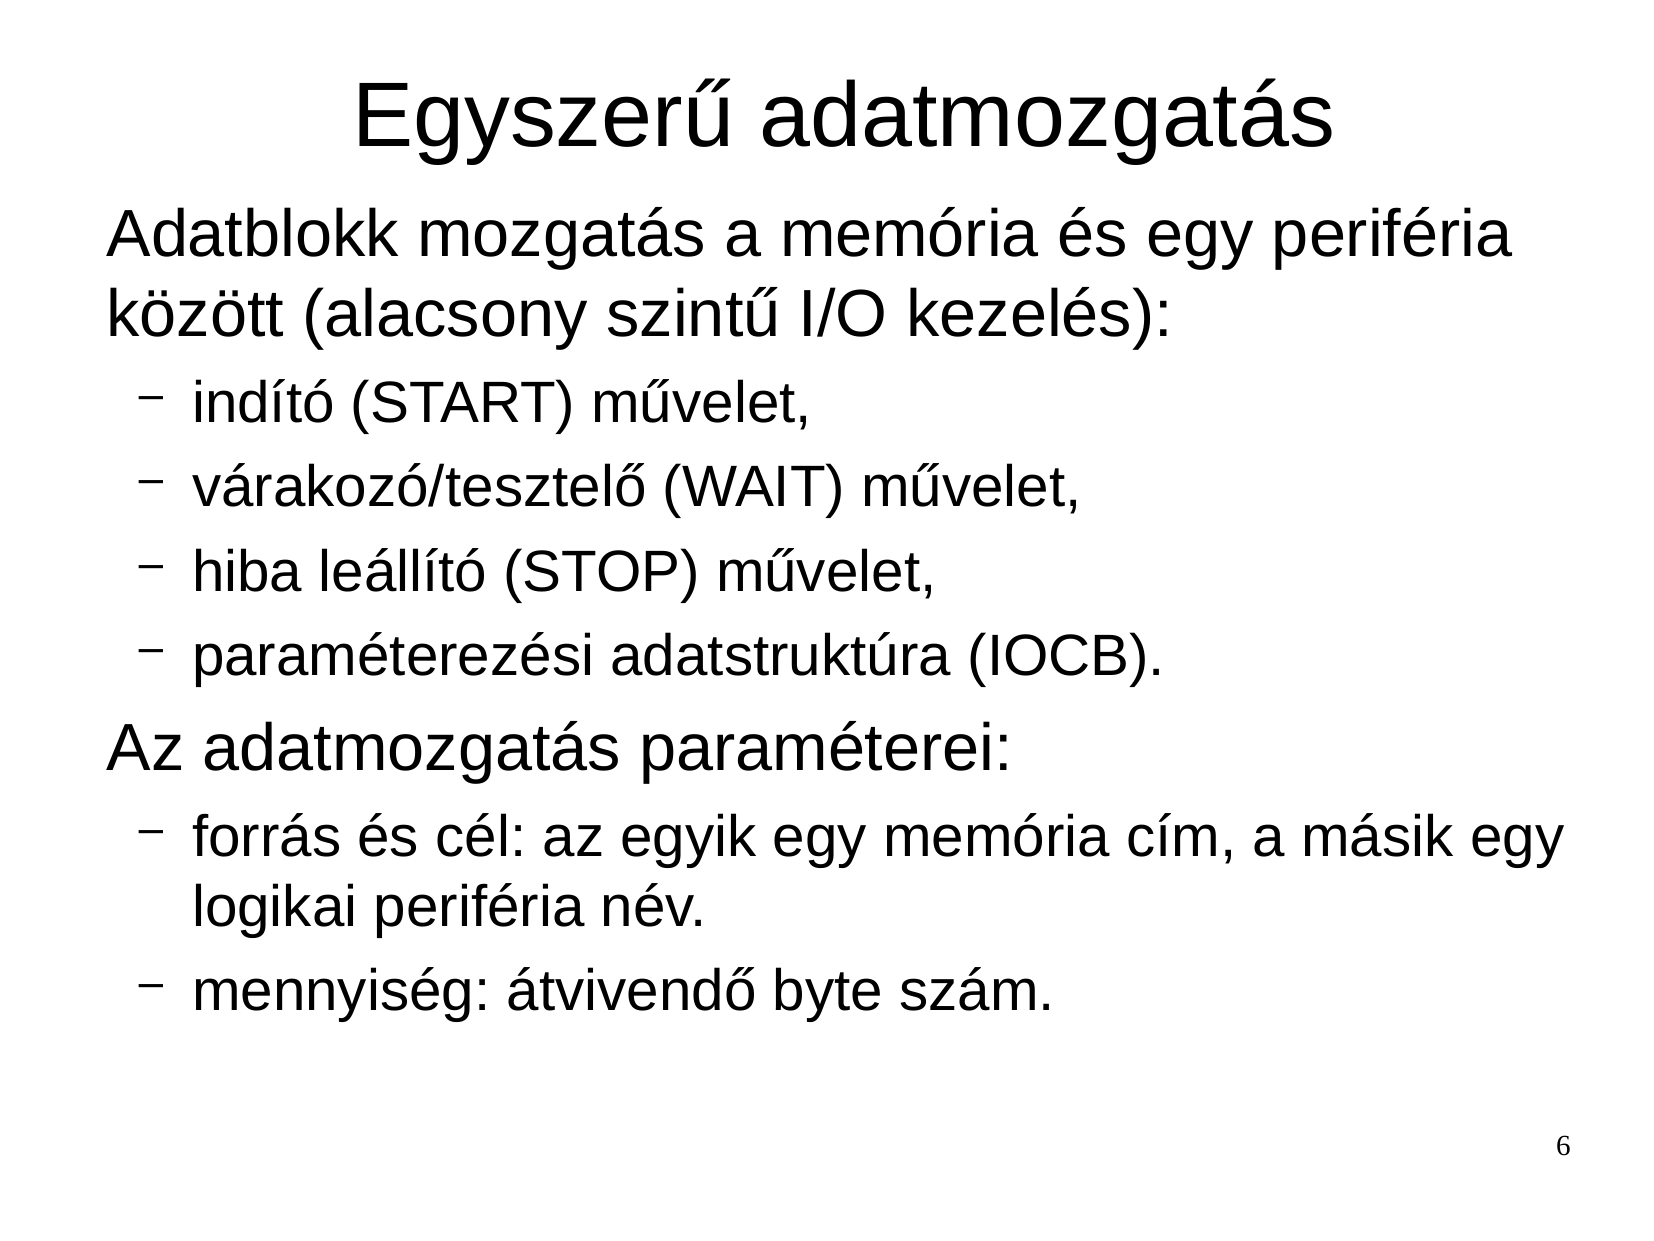

# Egyszerű adatmozgatás
Adatblokk mozgatás a memória és egy periféria között (alacsony szintű I/O kezelés):
indító (START) művelet,
várakozó/tesztelő (WAIT) művelet,
hiba leállító (STOP) művelet,
paraméterezési adatstruktúra (IOCB).
Az adatmozgatás paraméterei:
forrás és cél: az egyik egy memória cím, a másik egy logikai periféria név.
mennyiség: átvivendő byte szám.
6